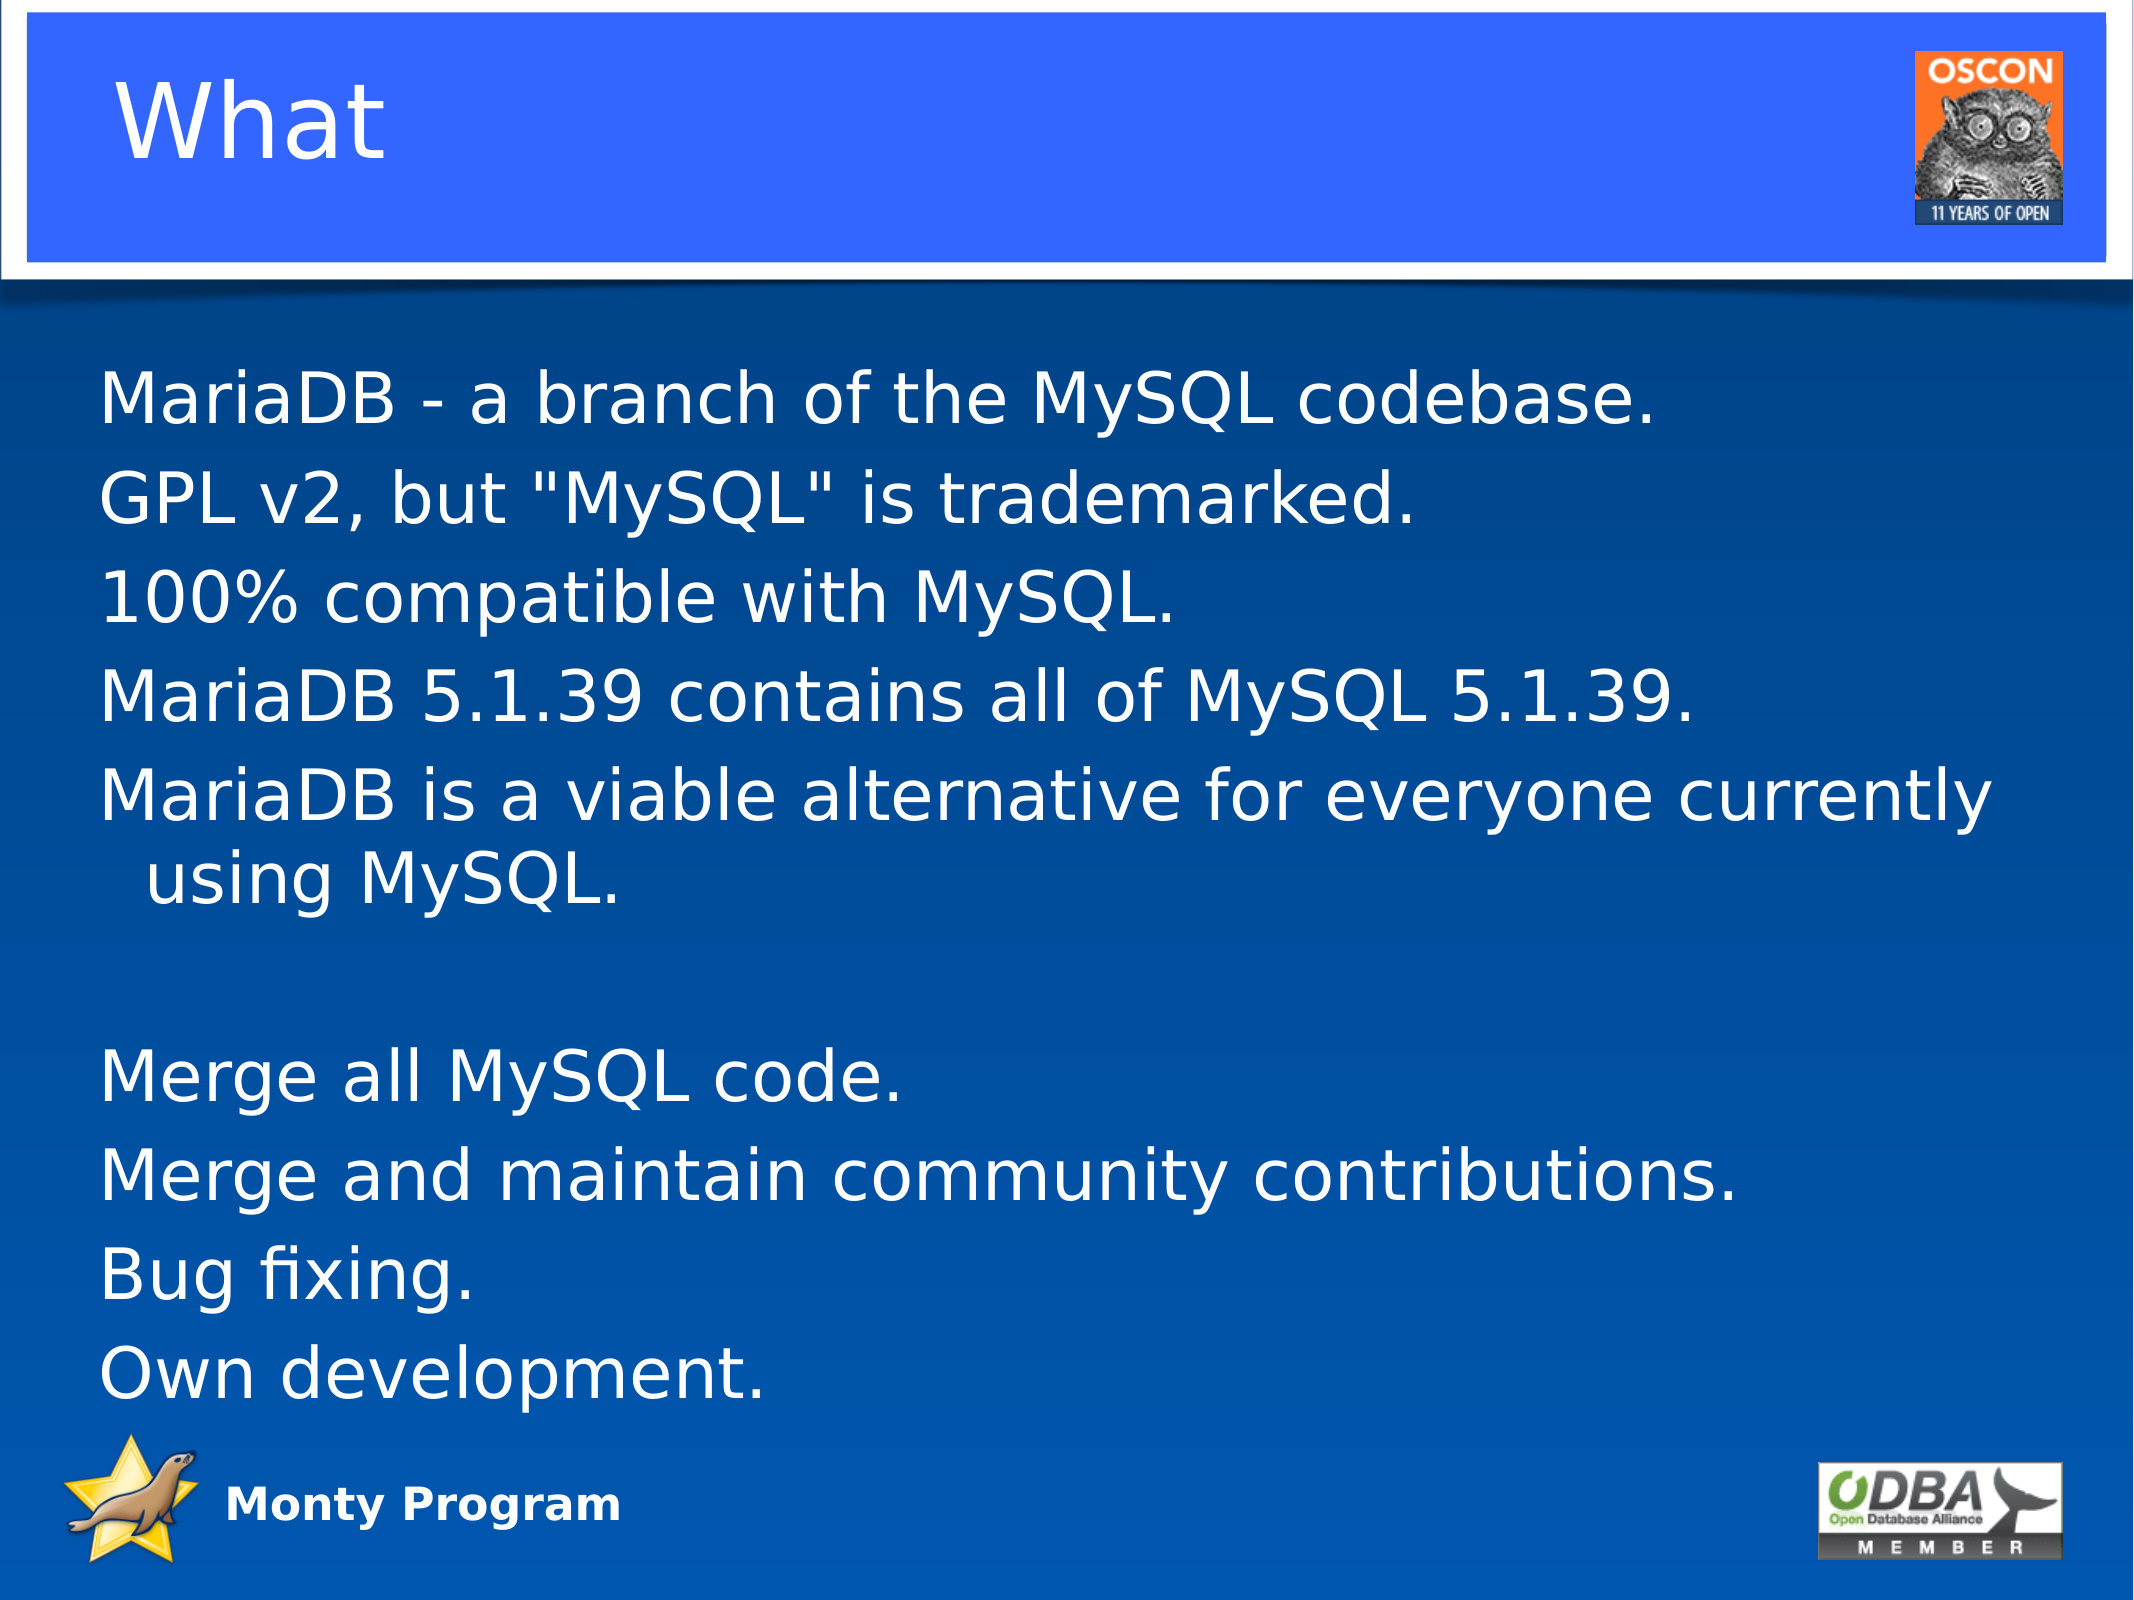

# What
MariaDB - a branch of the MySQL codebase.
GPL v2, but "MySQL" is trademarked.
100% compatible with MySQL.
MariaDB 5.1.39 contains all of MySQL 5.1.39.
MariaDB is a viable alternative for everyone currently using MySQL.
Merge all MySQL code.
Merge and maintain community contributions.
Bug fixing.
Own development.